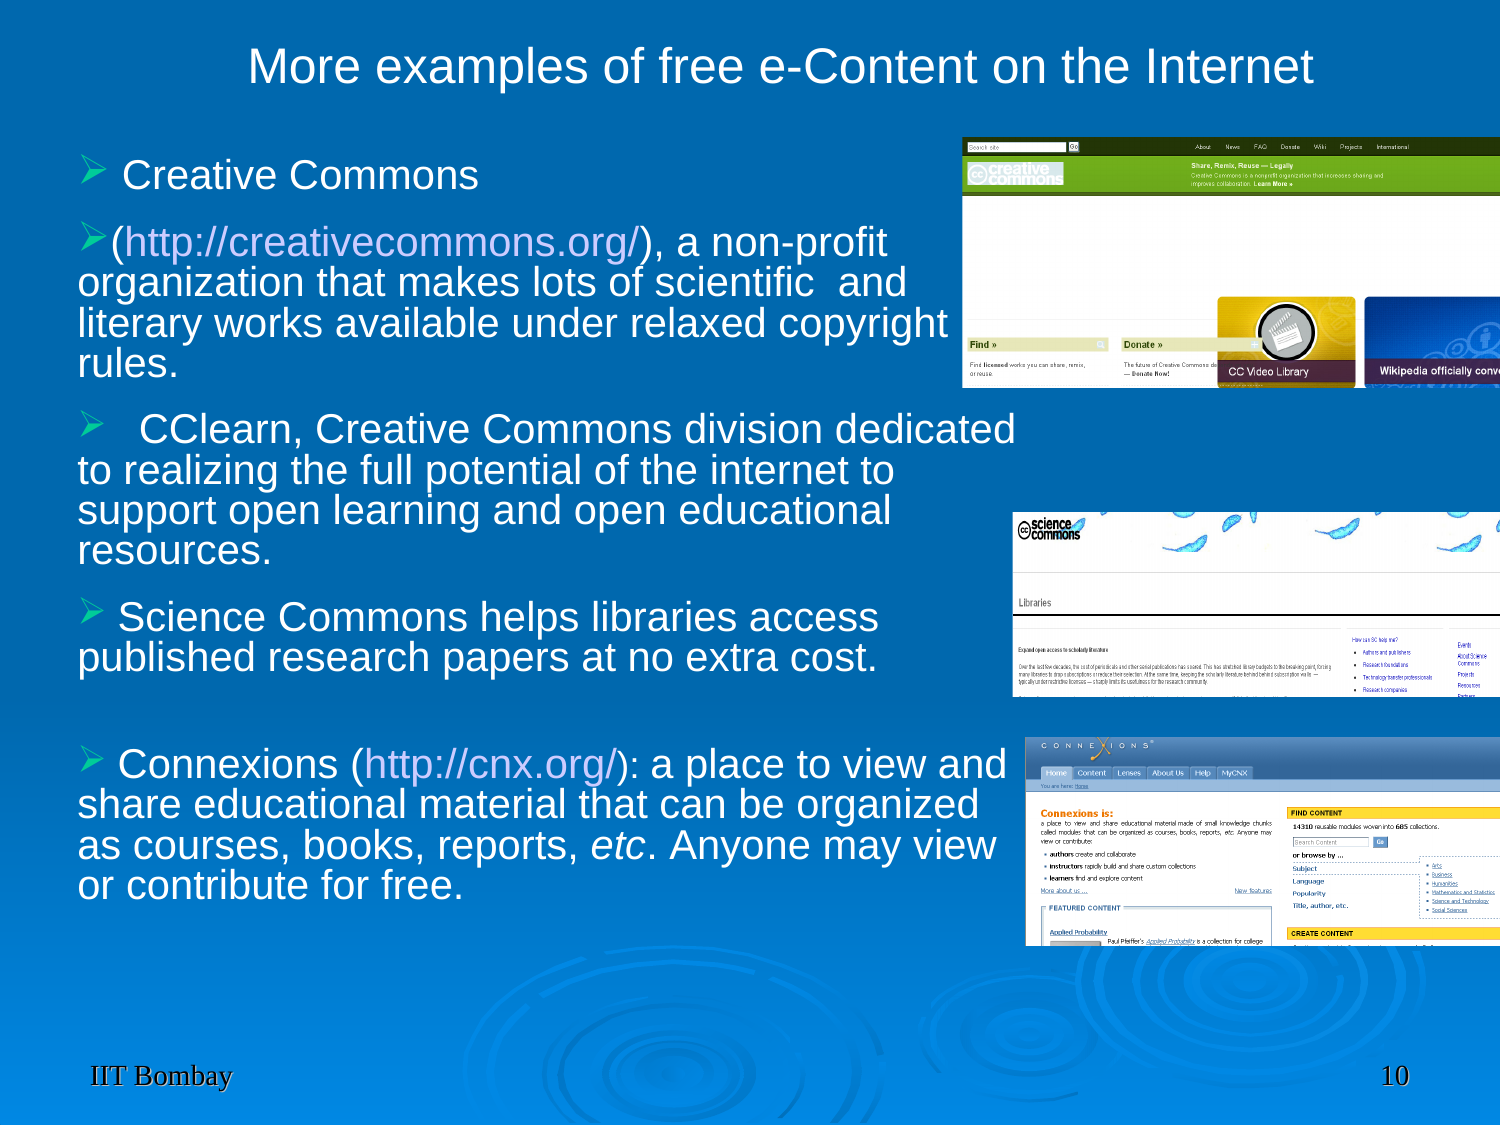

More examples of free e-Content on the Internet
 Creative Commons
(http://creativecommons.org/), a non-profit organization that makes lots of scientific and literary works available under relaxed copyright rules.
 CClearn, Creative Commons division dedicated to realizing the full potential of the internet to support open learning and open educational resources.
 Science Commons helps libraries access published research papers at no extra cost.
 Connexions (http://cnx.org/): a place to view and share educational material that can be organized as courses, books, reports, etc. Anyone may view or contribute for free.
IIT Bombay
10